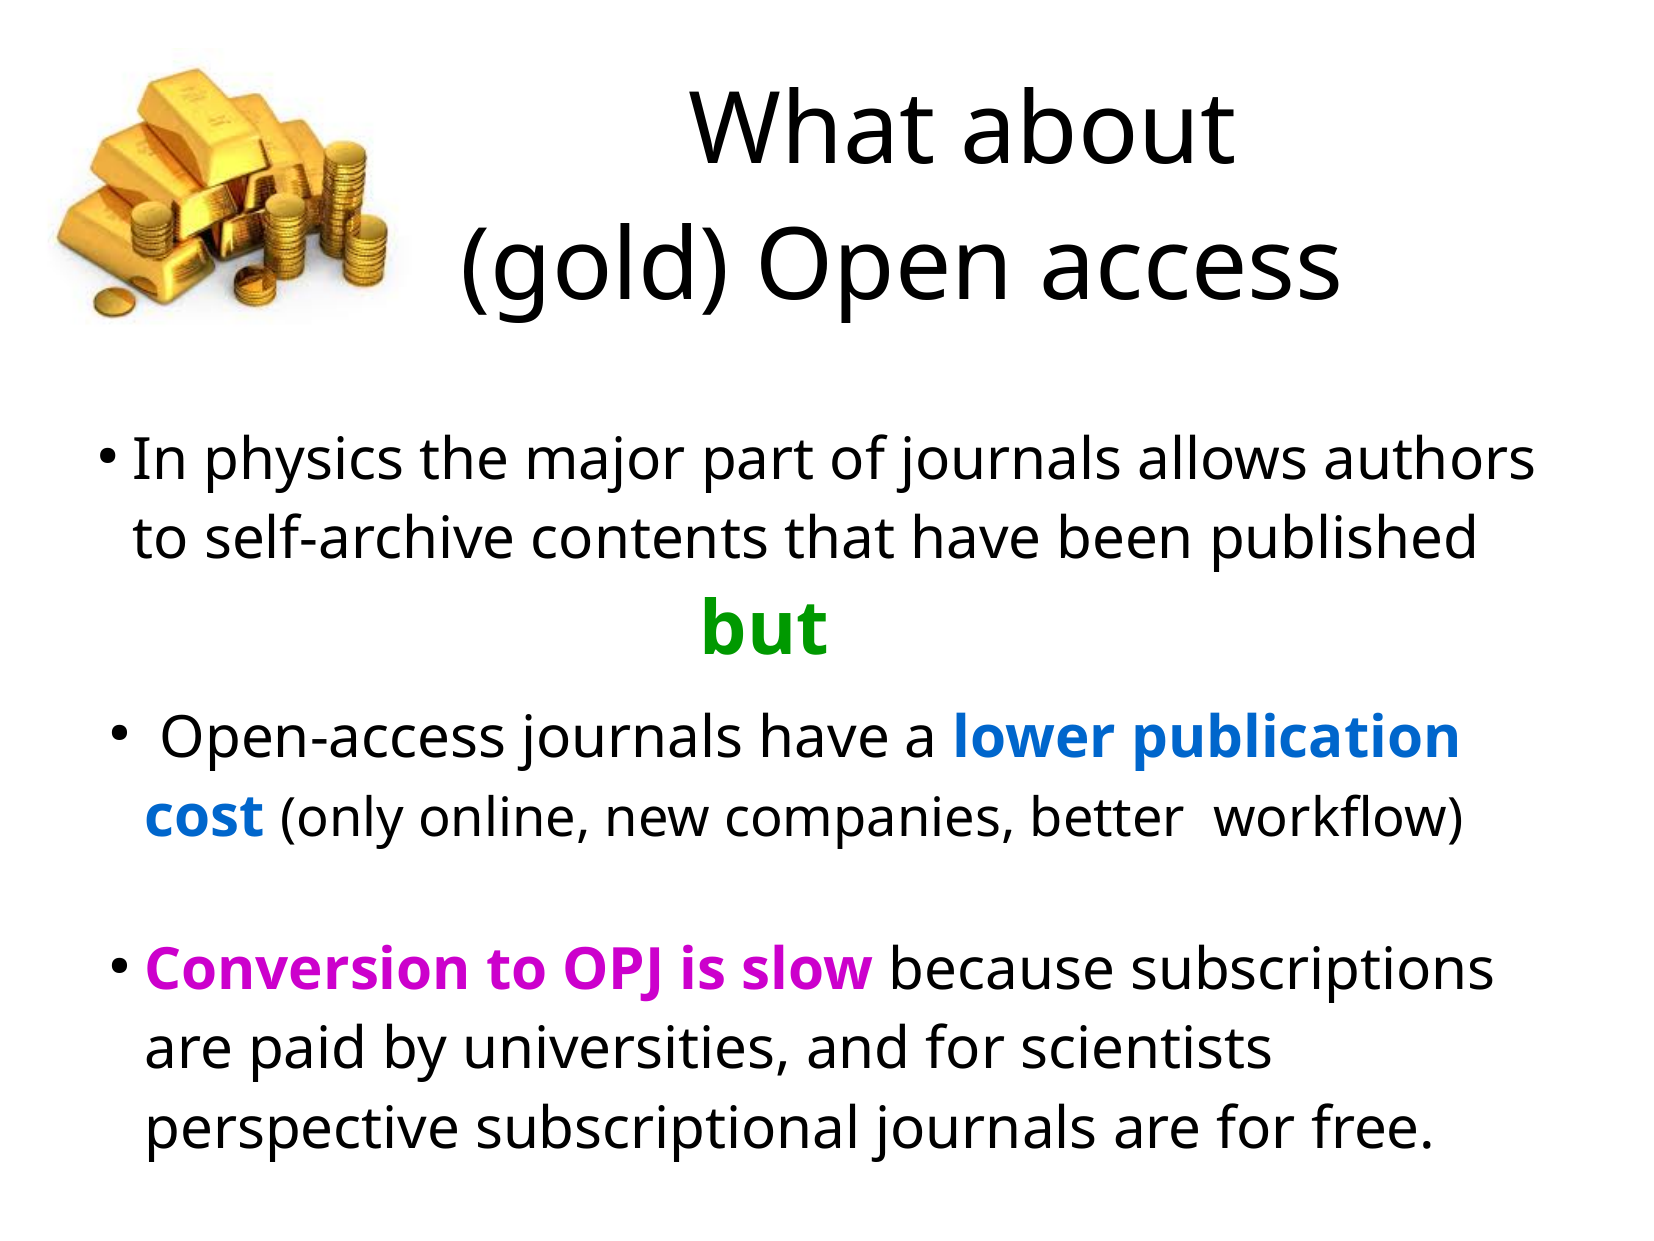

What about
(gold) Open access
In physics the major part of journals allows authors to self-archive contents that have been published
but
 Open-access journals have a lower publication cost (only online, new companies, better workflow)
Conversion to OPJ is slow because subscriptions are paid by universities, and for scientists perspective subscriptional journals are for free.